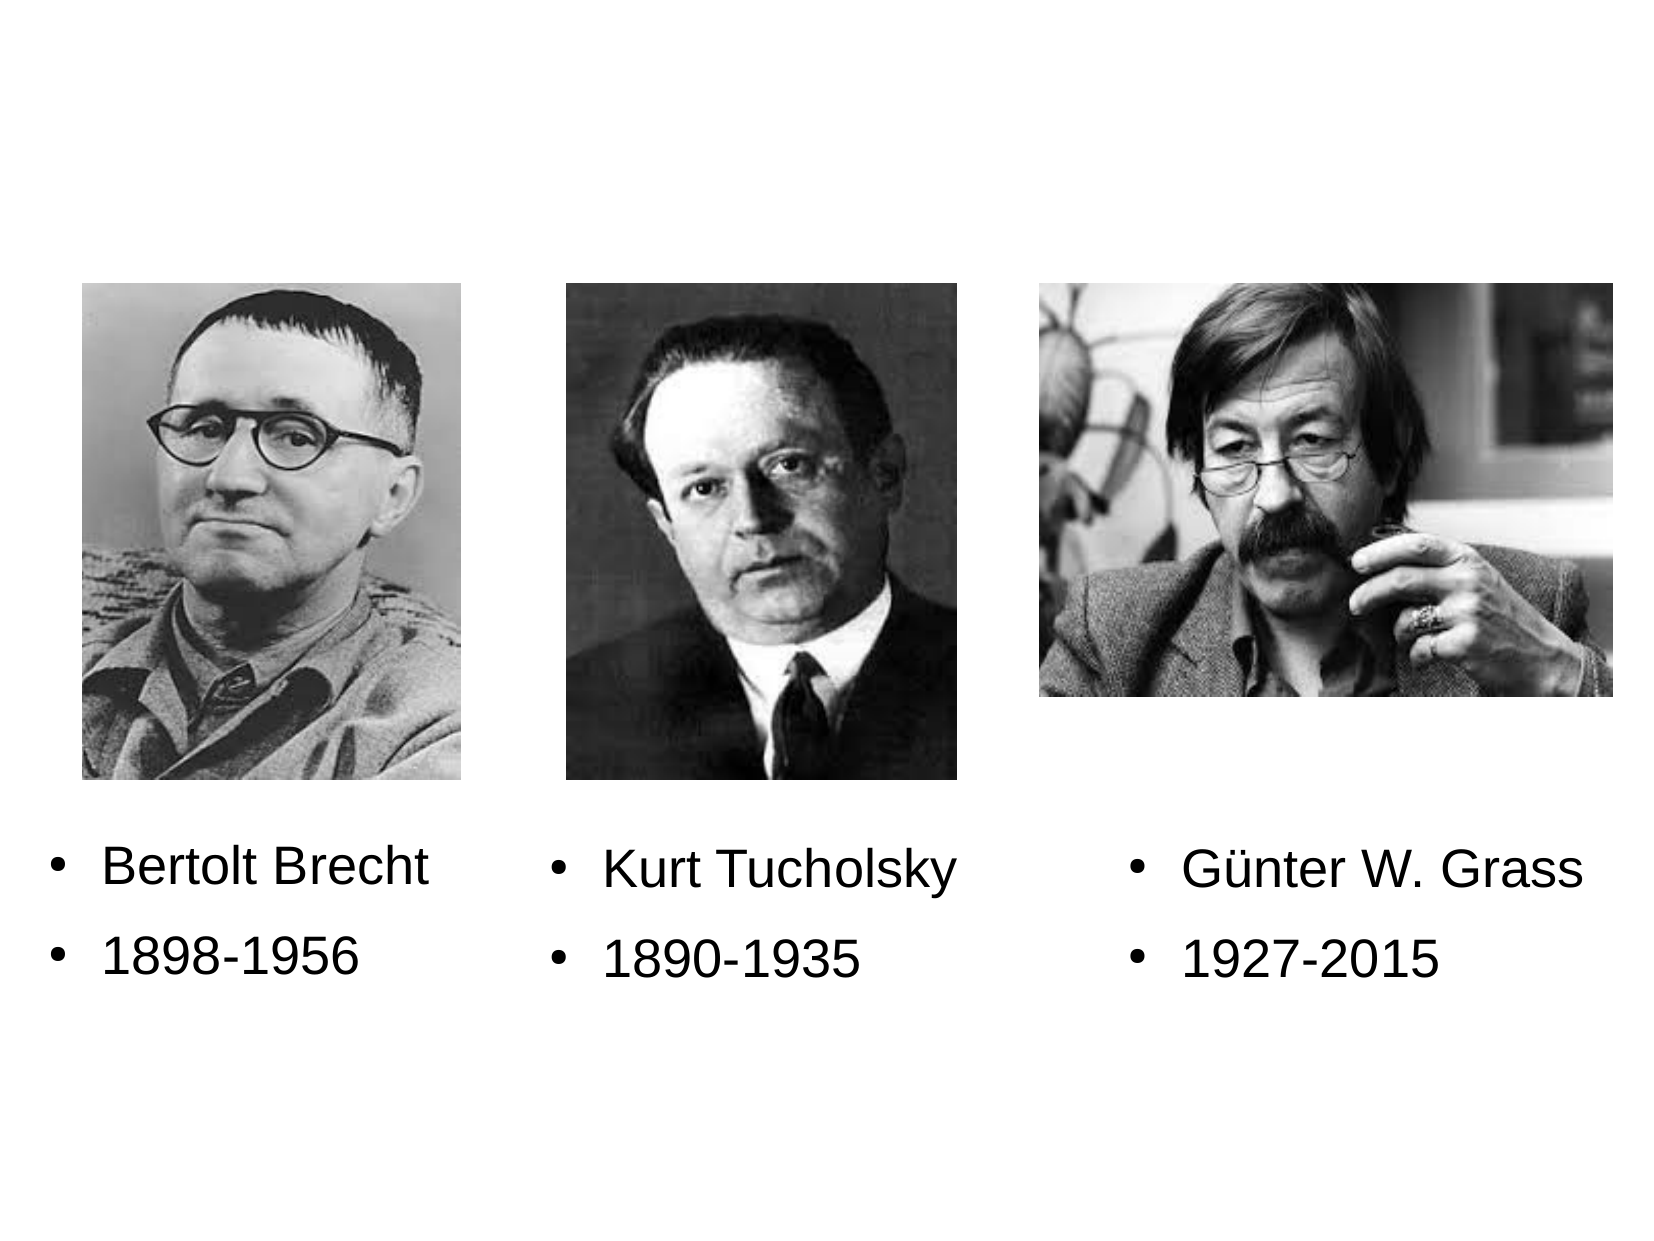

Bertolt Brecht
1898-1956
Günter W. Grass
1927-2015
# Kurt Tucholsky
1890-1935